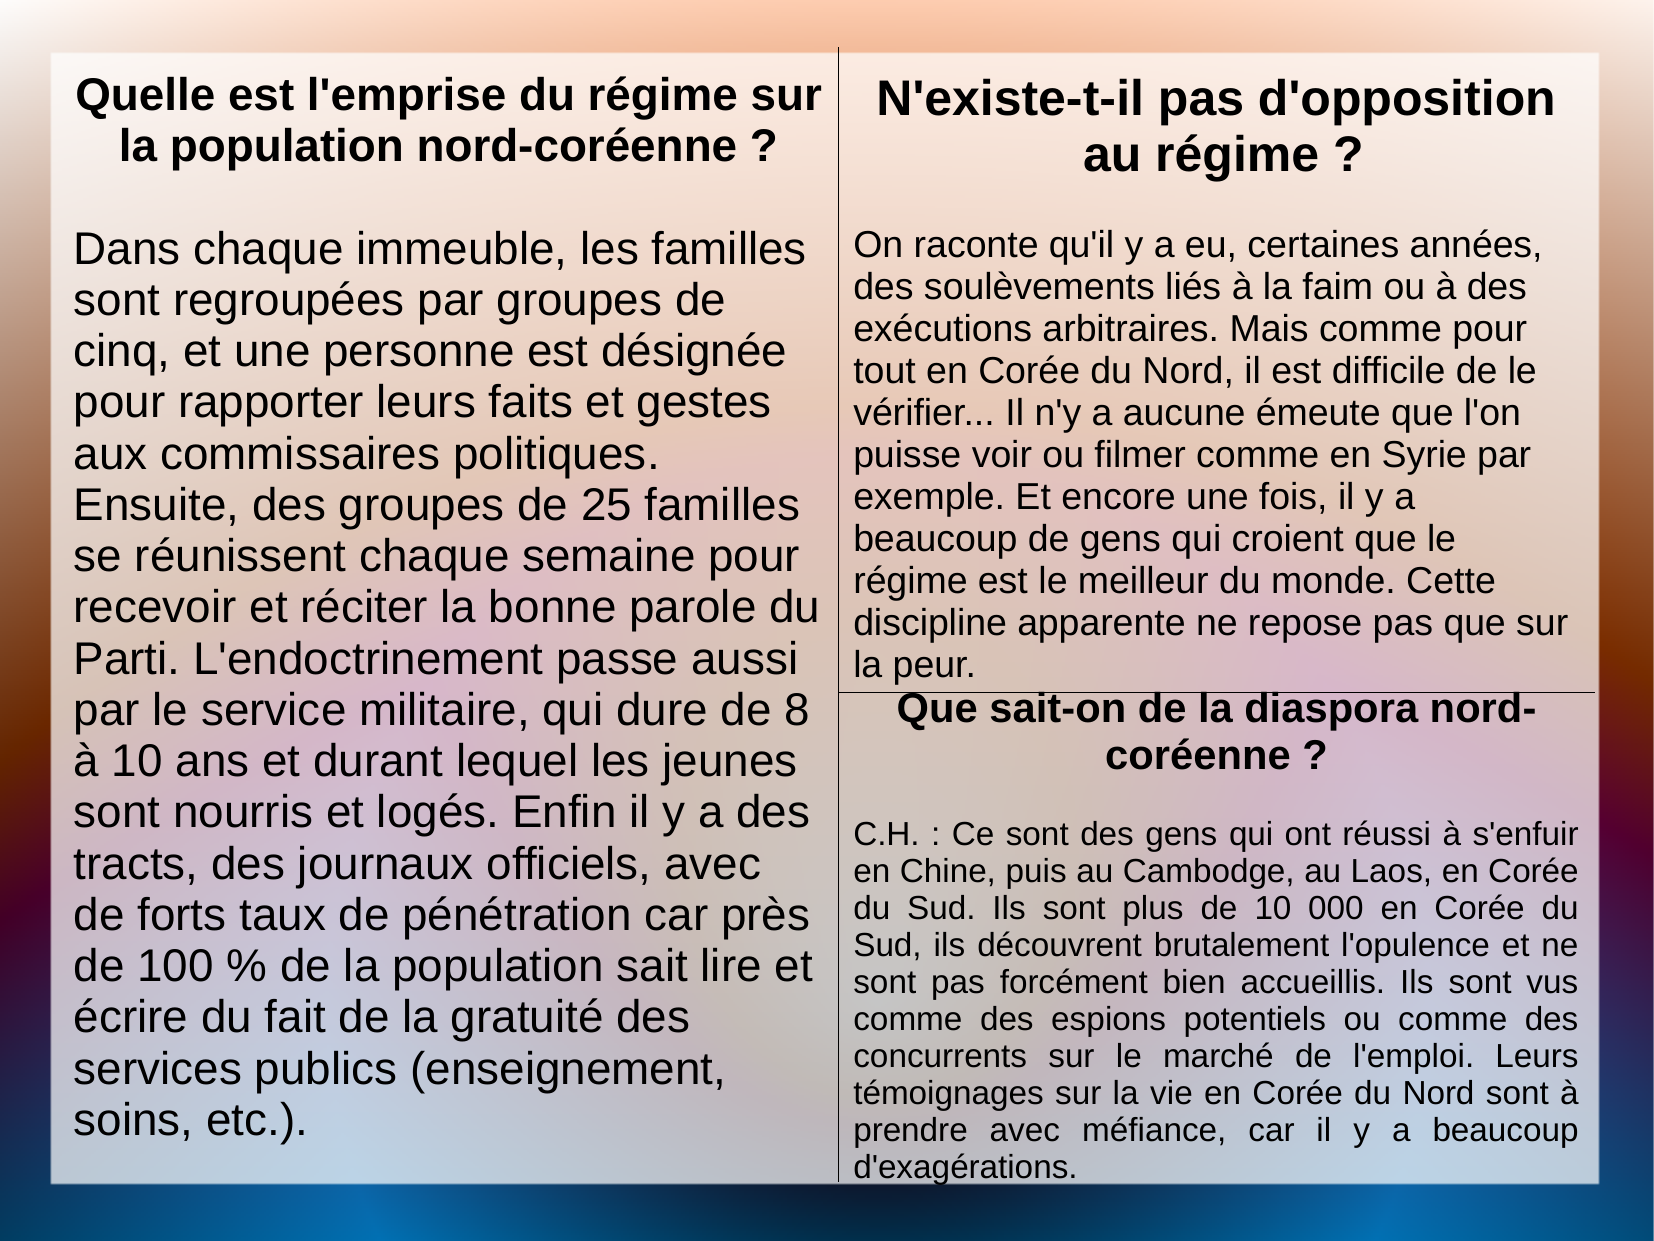

Quelle est l'emprise du régime sur la population nord-coréenne ?
Dans chaque immeuble, les familles sont regroupées par groupes de cinq, et une personne est désignée pour rapporter leurs faits et gestes aux commissaires politiques. Ensuite, des groupes de 25 familles se réunissent chaque semaine pour recevoir et réciter la bonne parole du Parti. L'endoctrinement passe aussi par le service militaire, qui dure de 8 à 10 ans et durant lequel les jeunes sont nourris et logés. Enfin il y a des tracts, des journaux officiels, avec de forts taux de pénétration car près de 100 % de la population sait lire et écrire du fait de la gratuité des services publics (enseignement, soins, etc.).
N'existe-t-il pas d'opposition
 au régime ?
On raconte qu'il y a eu, certaines années, des soulèvements liés à la faim ou à des exécutions arbitraires. Mais comme pour tout en Corée du Nord, il est difficile de le vérifier... Il n'y a aucune émeute que l'on puisse voir ou filmer comme en Syrie par exemple. Et encore une fois, il y a beaucoup de gens qui croient que le régime est le meilleur du monde. Cette discipline apparente ne repose pas que sur la peur.
Que sait-on de la diaspora nord-coréenne ?
C.H. : Ce sont des gens qui ont réussi à s'enfuir en Chine, puis au Cambodge, au Laos, en Corée du Sud. Ils sont plus de 10 000 en Corée du Sud, ils découvrent brutalement l'opulence et ne sont pas forcément bien accueillis. Ils sont vus comme des espions potentiels ou comme des concurrents sur le marché de l'emploi. Leurs témoignages sur la vie en Corée du Nord sont à prendre avec méfiance, car il y a beaucoup d'exagérations.